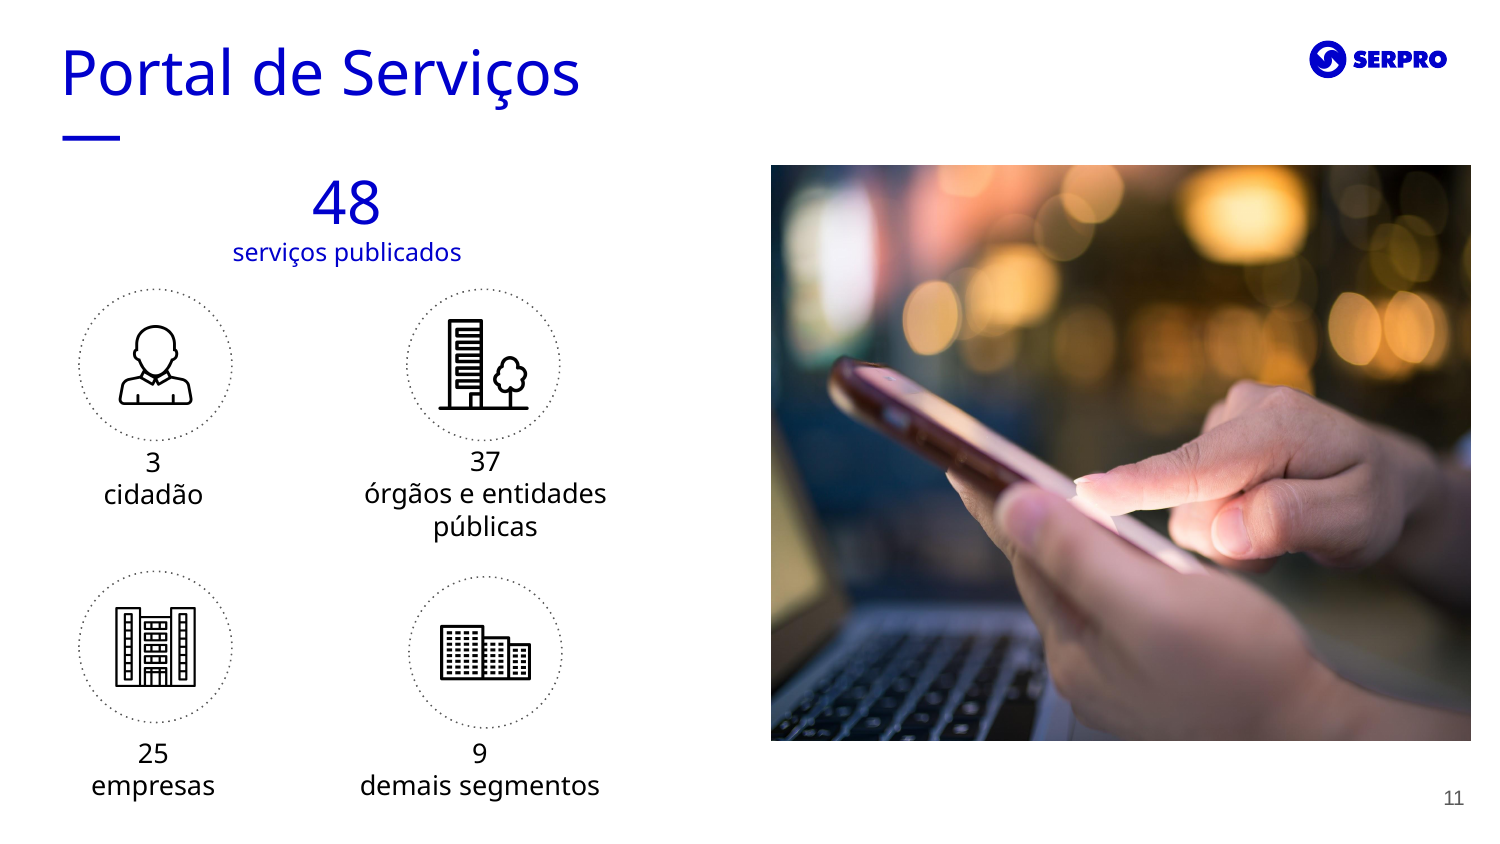

# Portal de Serviços
—
48
serviços publicados
3
cidadão
37
órgãos e entidades
públicas
25
empresas
9
demais segmentos